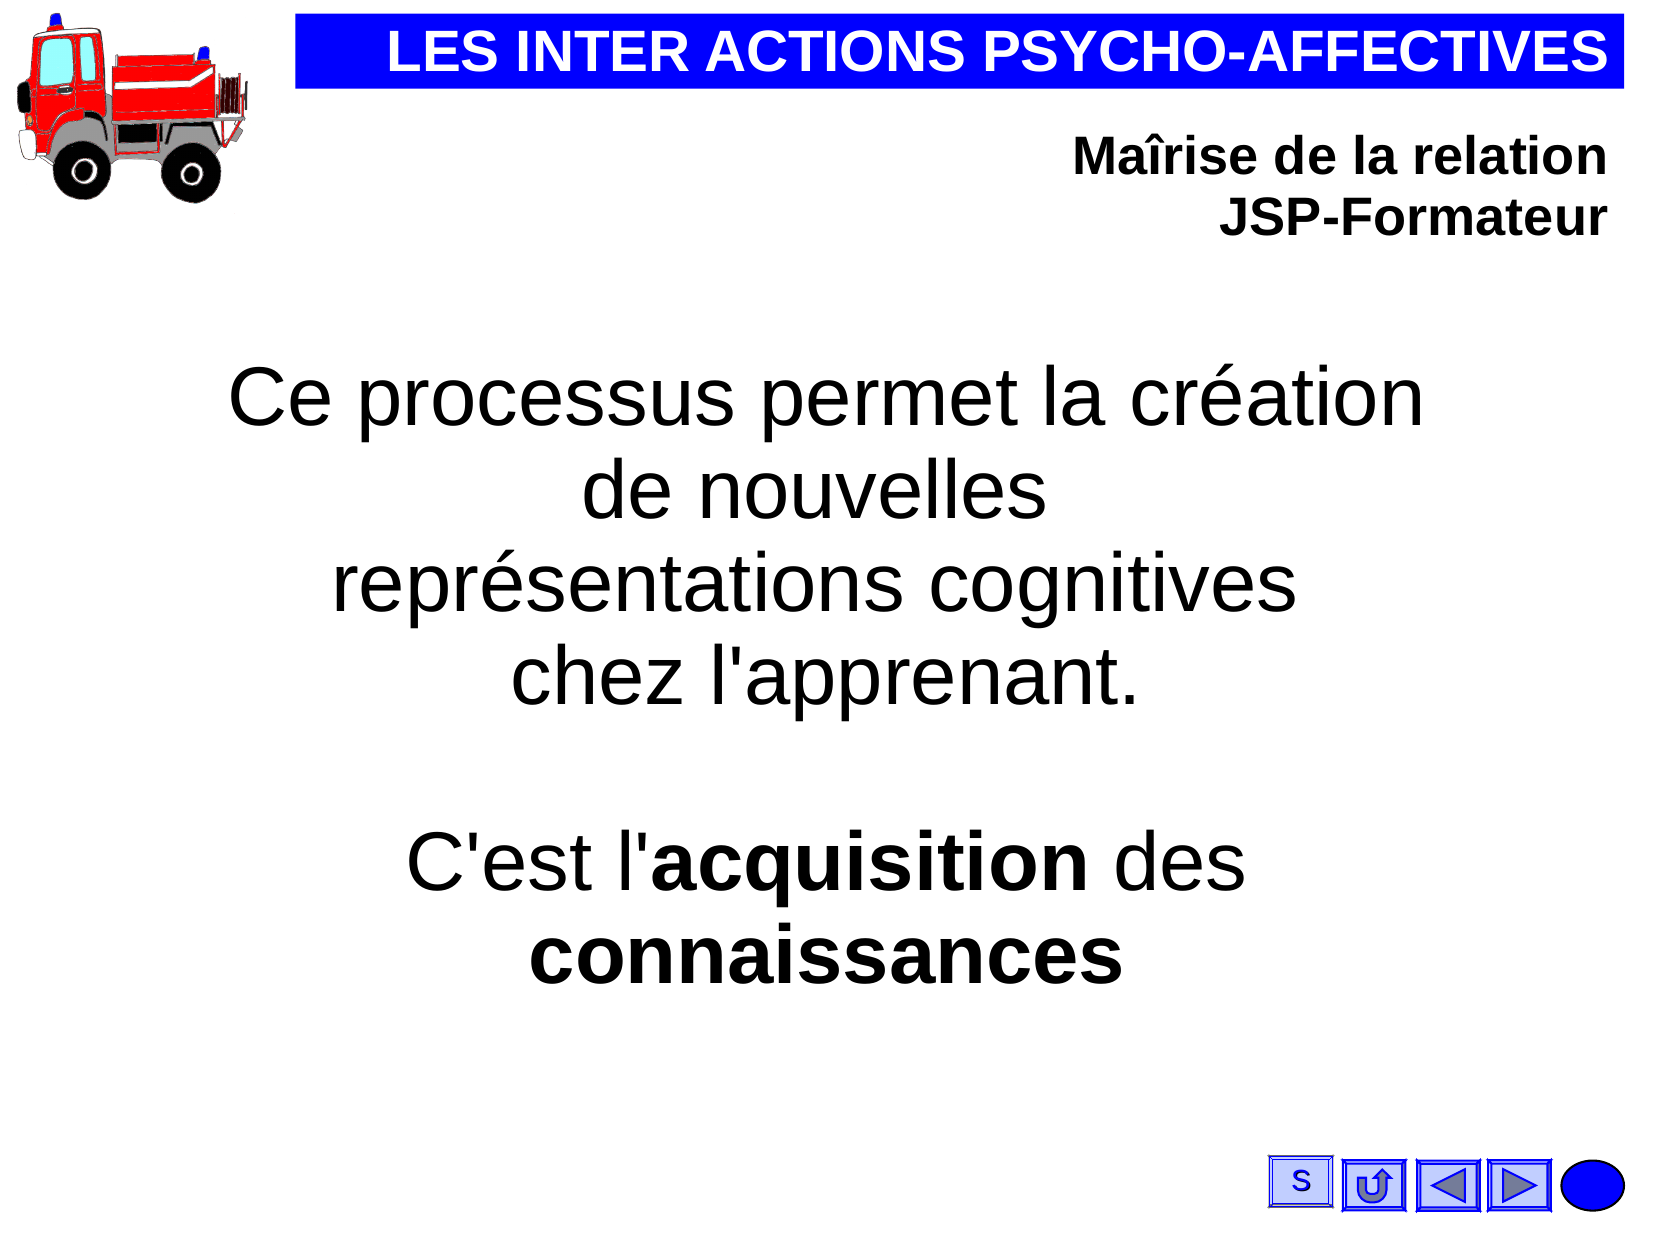

LES INTER ACTIONS PSYCHO-AFFECTIVES
Maîrise de la relation
JSP-Formateur
Ce processus permet la création de nouvelles
représentations cognitives
chez l'apprenant.
C'est l'acquisition des connaissances